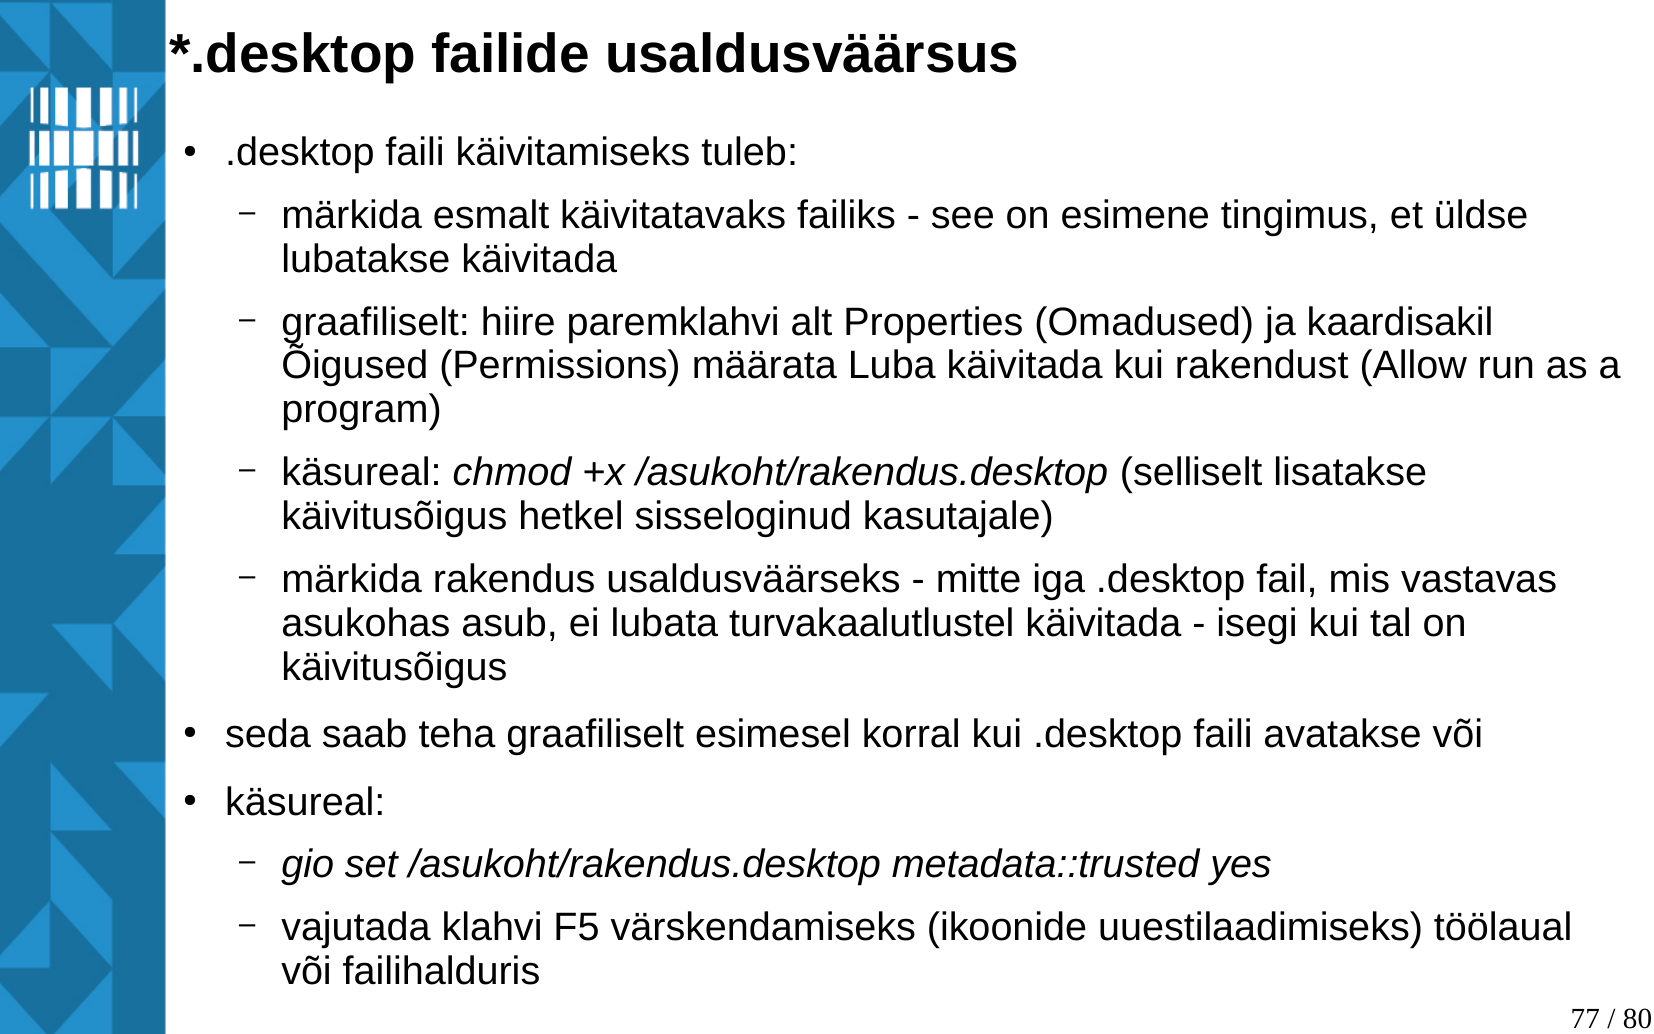

# *.desktop failide usaldusväärsus
.desktop faili käivitamiseks tuleb:
märkida esmalt käivitatavaks failiks - see on esimene tingimus, et üldse lubatakse käivitada
graafiliselt: hiire paremklahvi alt Properties (Omadused) ja kaardisakil Õigused (Permissions) määrata Luba käivitada kui rakendust (Allow run as a program)
käsureal: chmod +x /asukoht/rakendus.desktop (selliselt lisatakse käivitusõigus hetkel sisseloginud kasutajale)
märkida rakendus usaldusväärseks - mitte iga .desktop fail, mis vastavas asukohas asub, ei lubata turvakaalutlustel käivitada - isegi kui tal on käivitusõigus
seda saab teha graafiliselt esimesel korral kui .desktop faili avatakse või
käsureal:
gio set /asukoht/rakendus.desktop metadata::trusted yes
vajutada klahvi F5 värskendamiseks (ikoonide uuestilaadimiseks) töölaual või failihalduris
77